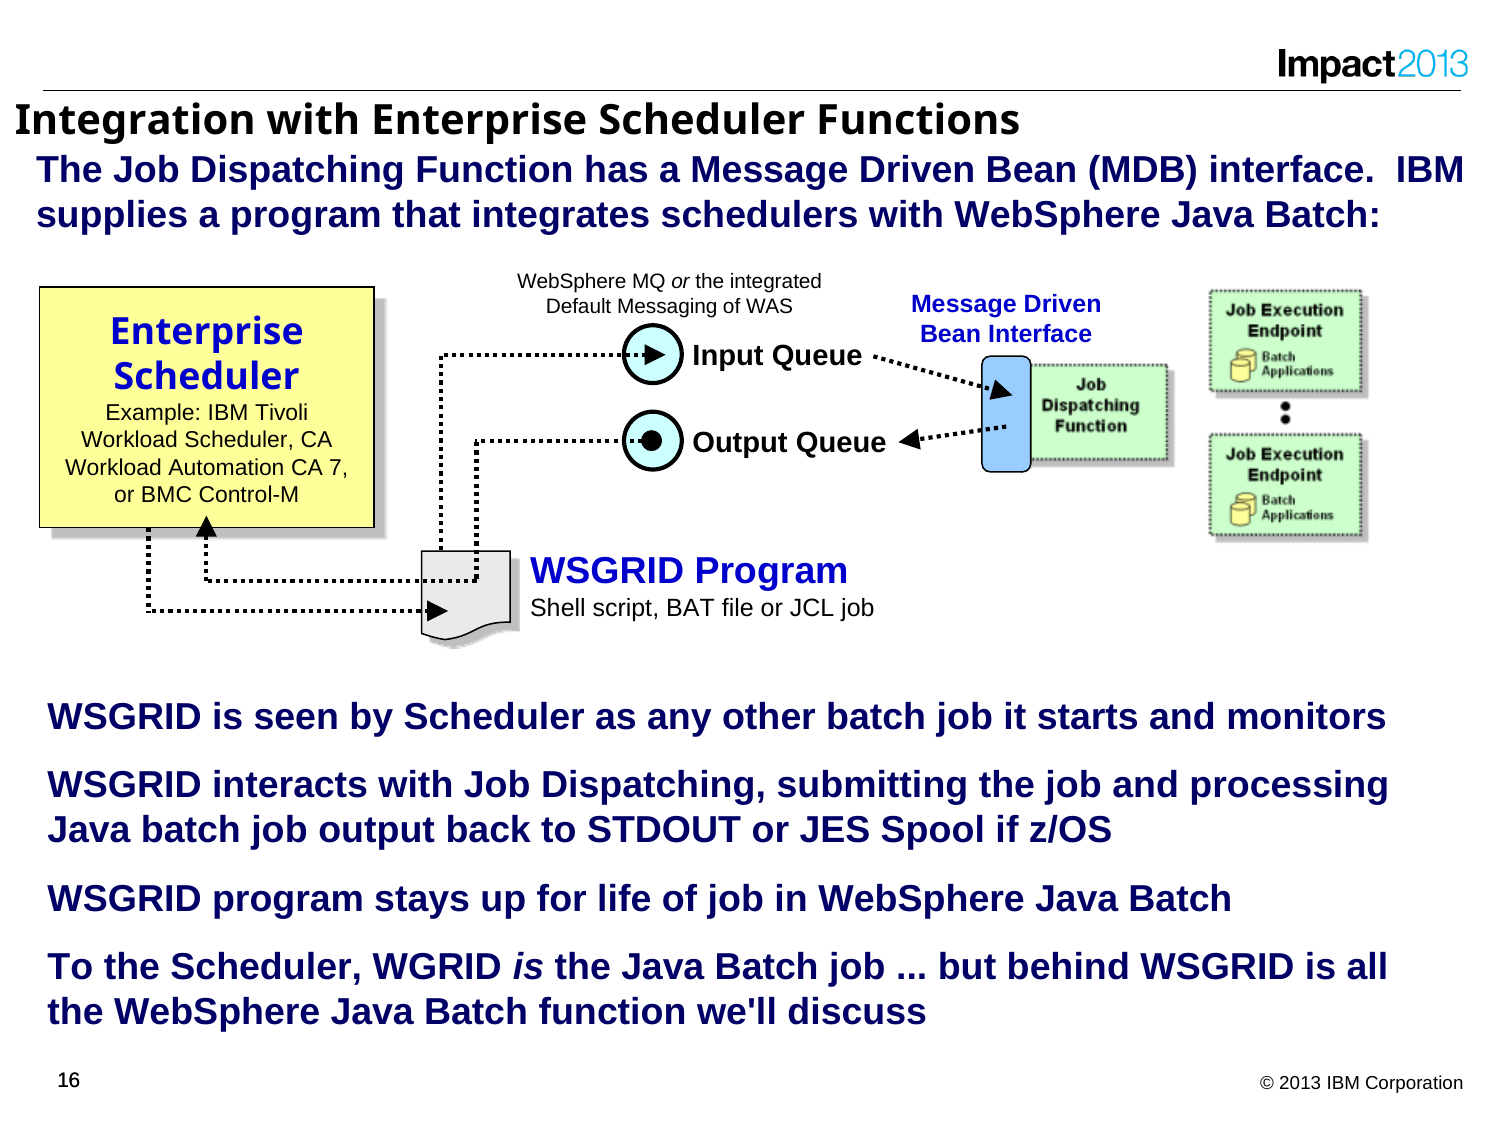

Integration with Enterprise Scheduler Functions
The Job Dispatching Function has a Message Driven Bean (MDB) interface. IBM supplies a program that integrates schedulers with WebSphere Java Batch:
WebSphere MQ or the integrated Default Messaging of WAS
Enterprise Scheduler
Example: IBM Tivoli Workload Scheduler, CA Workload Automation CA 7, or BMC Control-M
Message Driven Bean Interface
Input Queue
Output Queue
WSGRID Program
Shell script, BAT file or JCL job
WSGRID is seen by Scheduler as any other batch job it starts and monitors
WSGRID interacts with Job Dispatching, submitting the job and processing Java batch job output back to STDOUT or JES Spool if z/OS
WSGRID program stays up for life of job in WebSphere Java Batch
To the Scheduler, WGRID is the Java Batch job ... but behind WSGRID is all the WebSphere Java Batch function we'll discuss